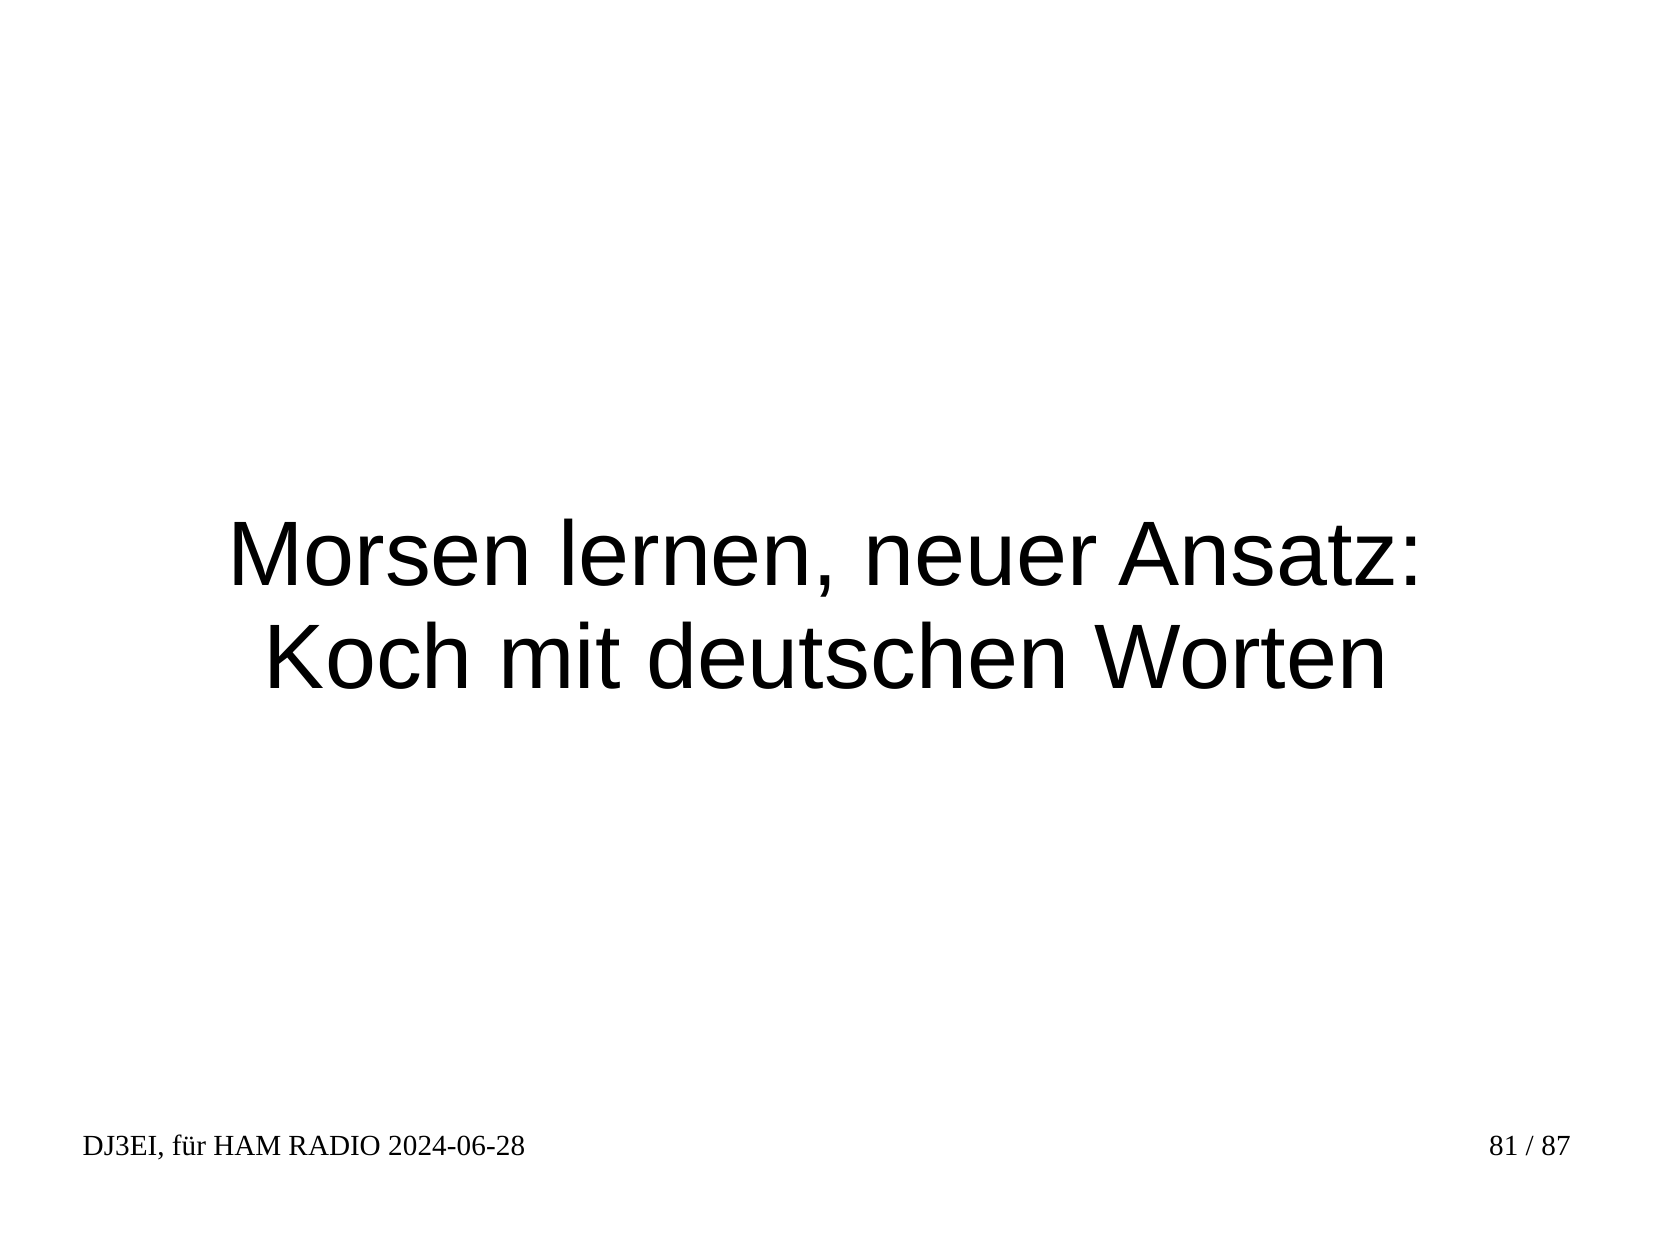

# Morsen lernen, neuer Ansatz: Koch mit deutschen Worten
81